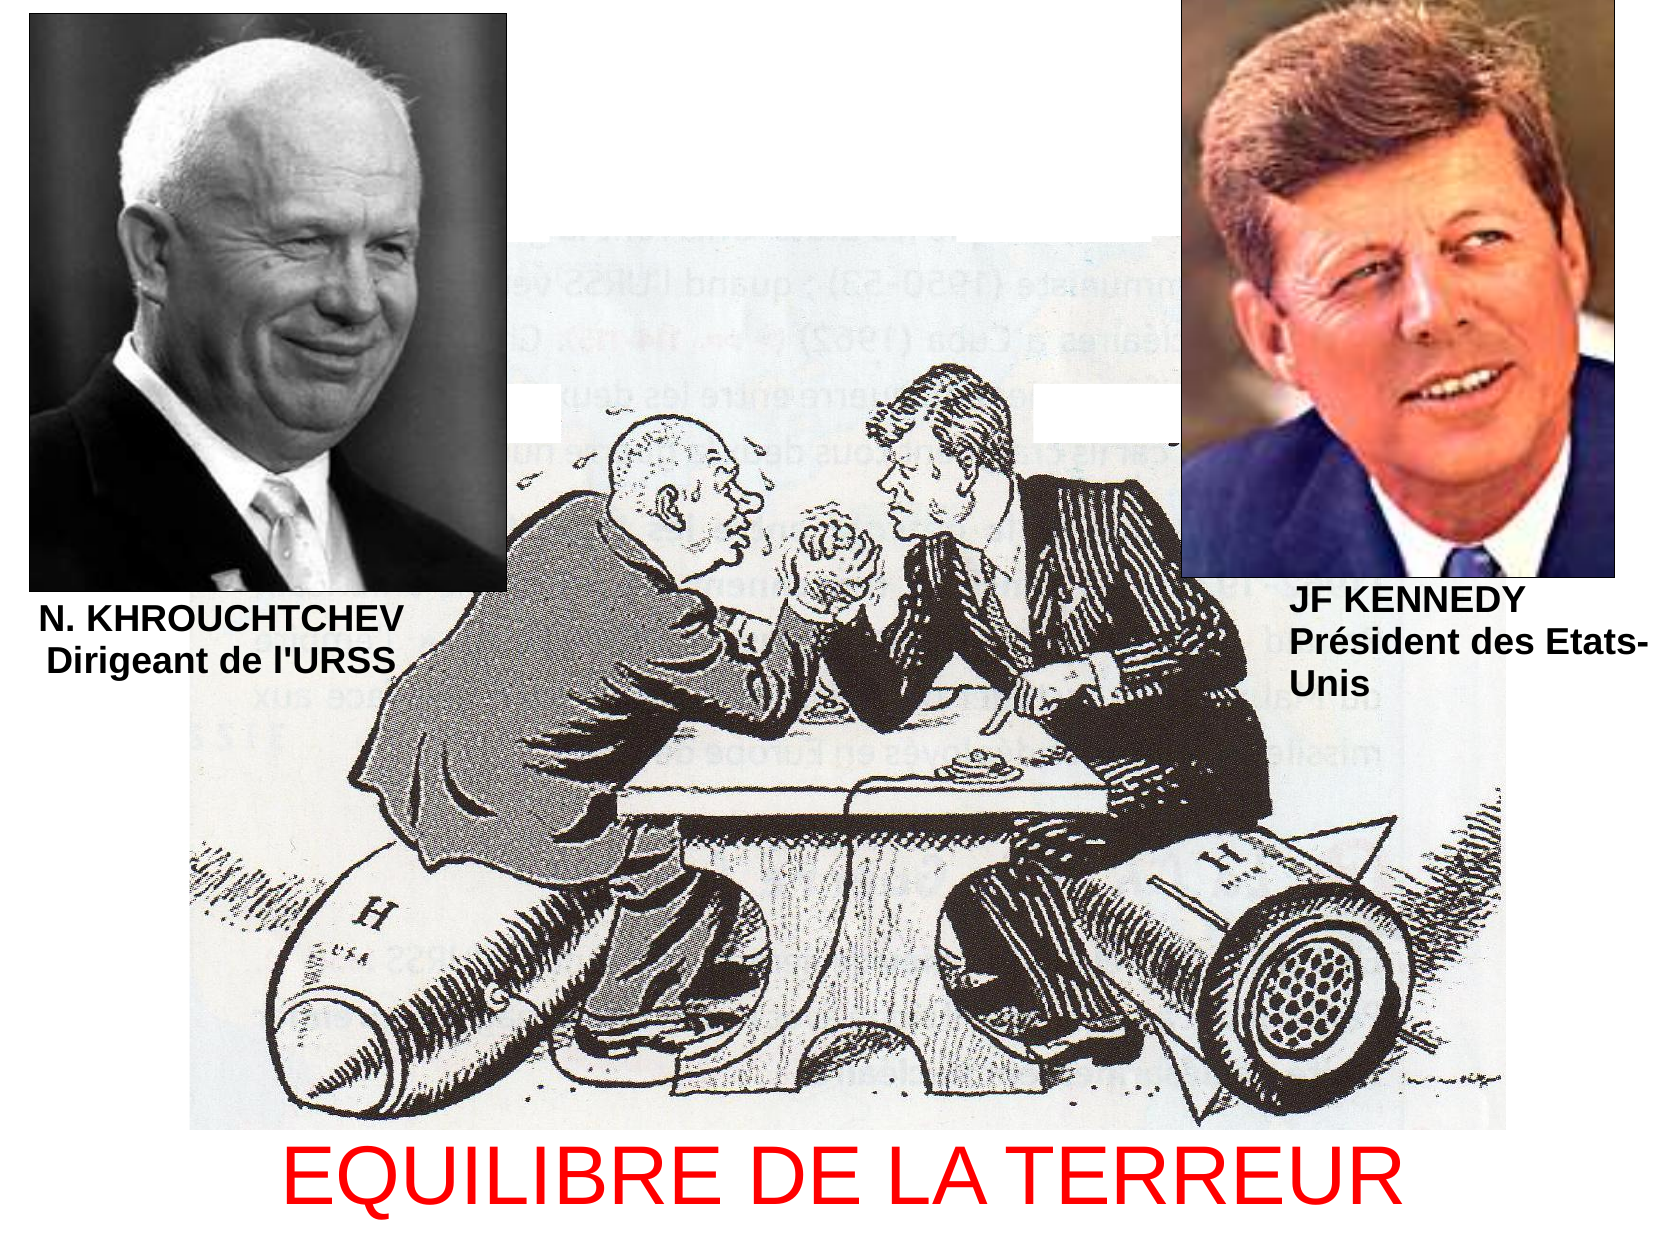

JF KENNEDY
Président des Etats-Unis
N. KHROUCHTCHEV
Dirigeant de l'URSS
EQUILIBRE DE LA TERREUR